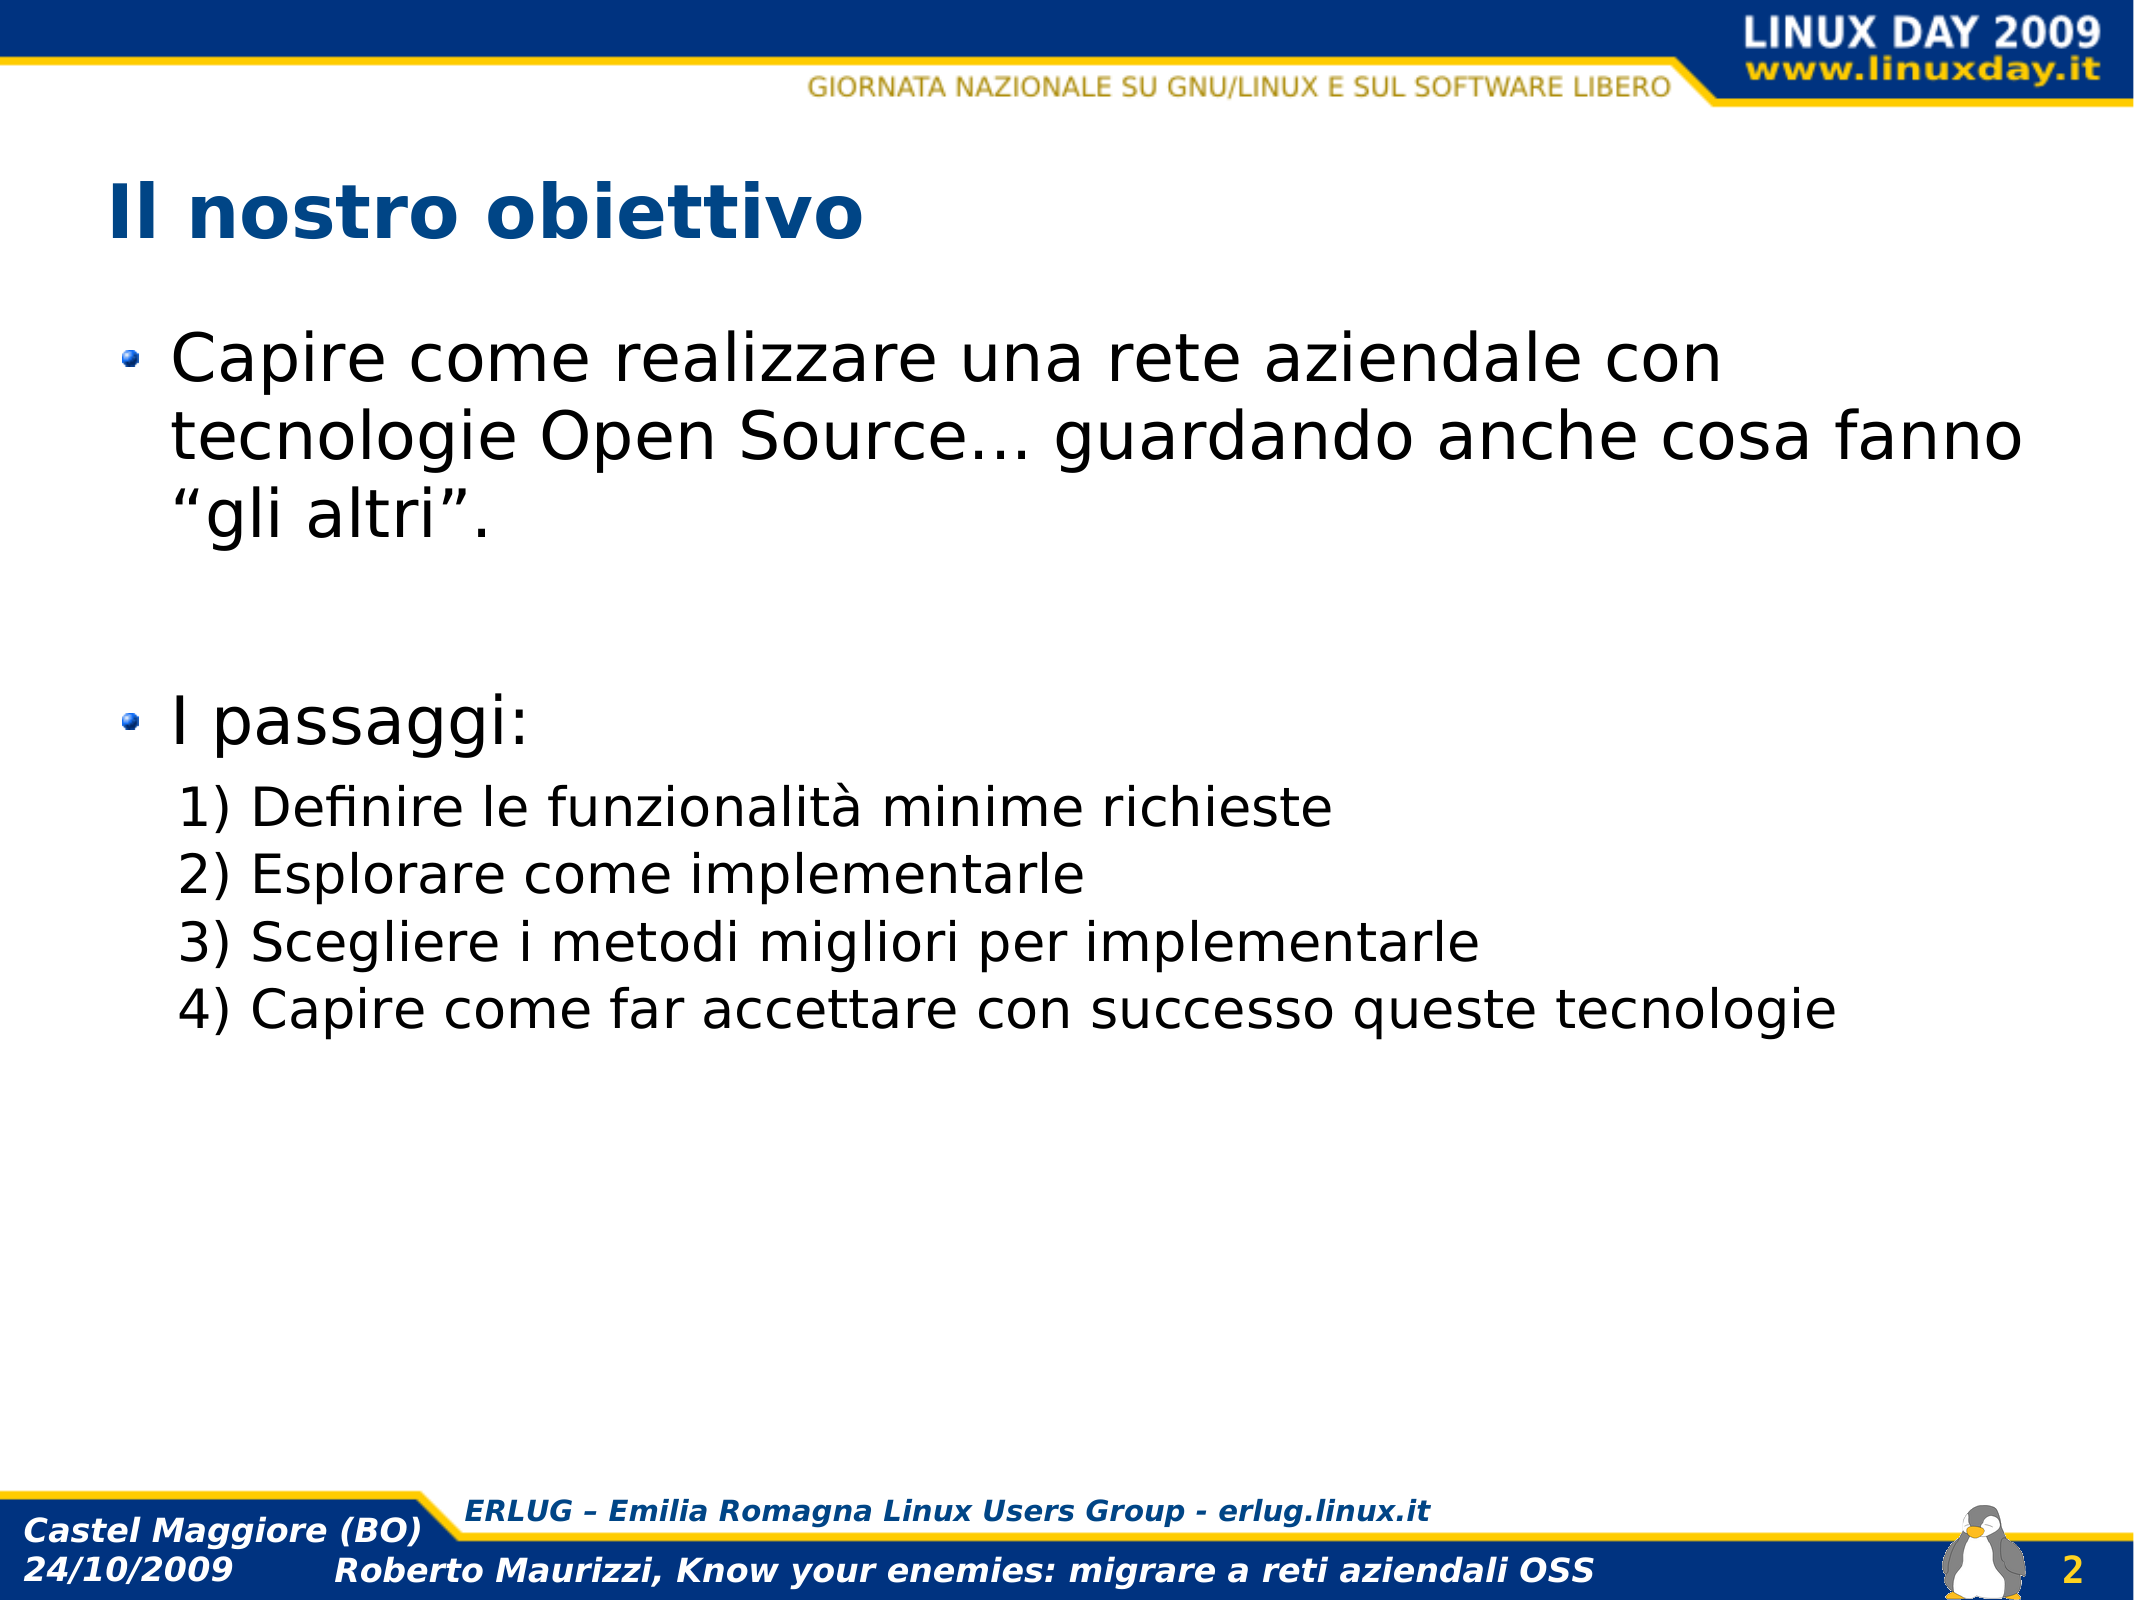

# Il nostro obiettivo
Capire come realizzare una rete aziendale con tecnologie Open Source... guardando anche cosa fanno “gli altri”.
I passaggi:
 Definire le funzionalità minime richieste
 Esplorare come implementarle
 Scegliere i metodi migliori per implementarle
 Capire come far accettare con successo queste tecnologie